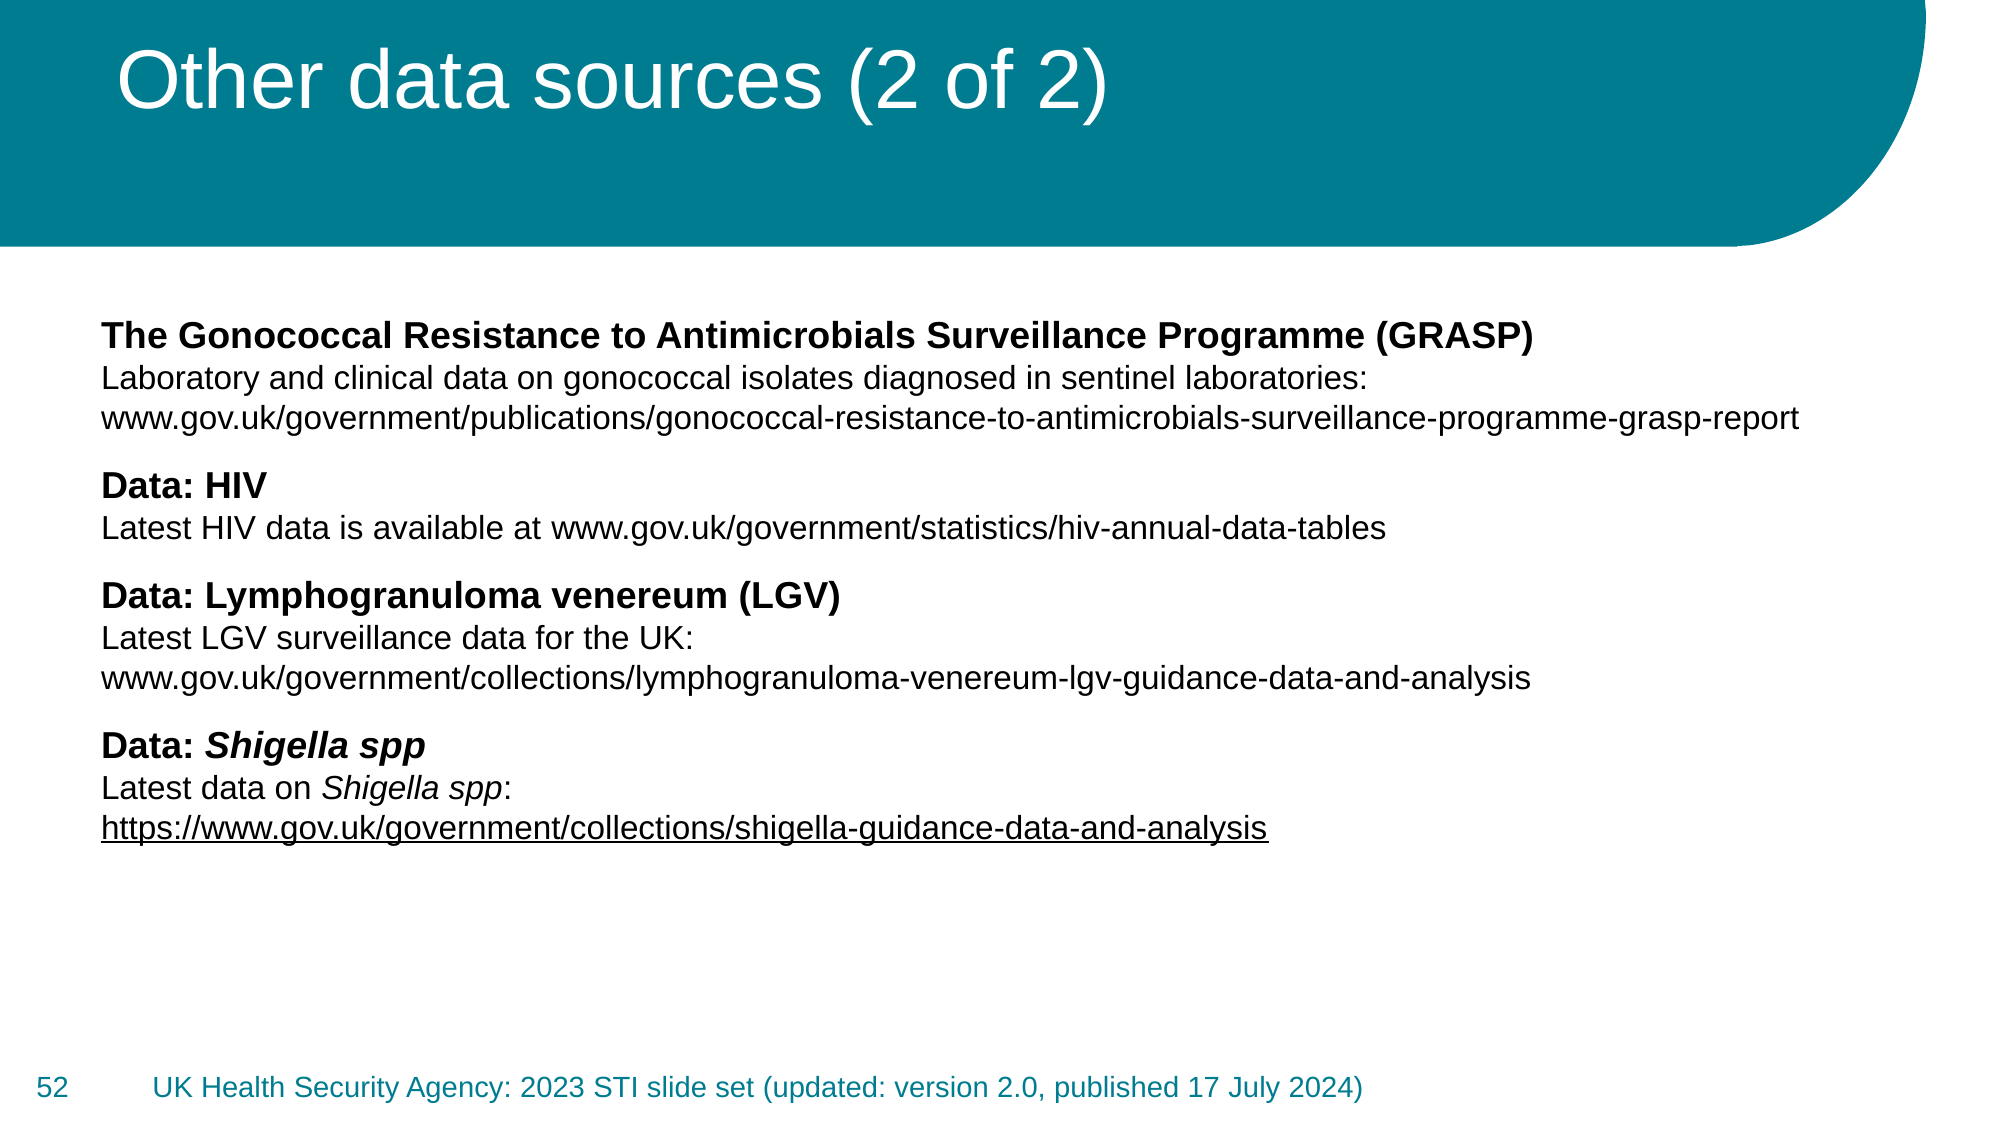

# Other data sources (2 of 2)
The Gonococcal Resistance to Antimicrobials Surveillance Programme (GRASP)
Laboratory and clinical data on gonococcal isolates diagnosed in sentinel laboratories:
www.gov.uk/government/publications/gonococcal-resistance-to-antimicrobials-surveillance-programme-grasp-report
Data: HIV
Latest HIV data is available at www.gov.uk/government/statistics/hiv-annual-data-tables
Data: Lymphogranuloma venereum (LGV)
Latest LGV surveillance data for the UK:
www.gov.uk/government/collections/lymphogranuloma-venereum-lgv-guidance-data-and-analysis
Data: Shigella spp
Latest data on Shigella spp:
https://www.gov.uk/government/collections/shigella-guidance-data-and-analysis
52
UK Health Security Agency: 2023 STI slide set (updated: version 2.0, published 17 July 2024)